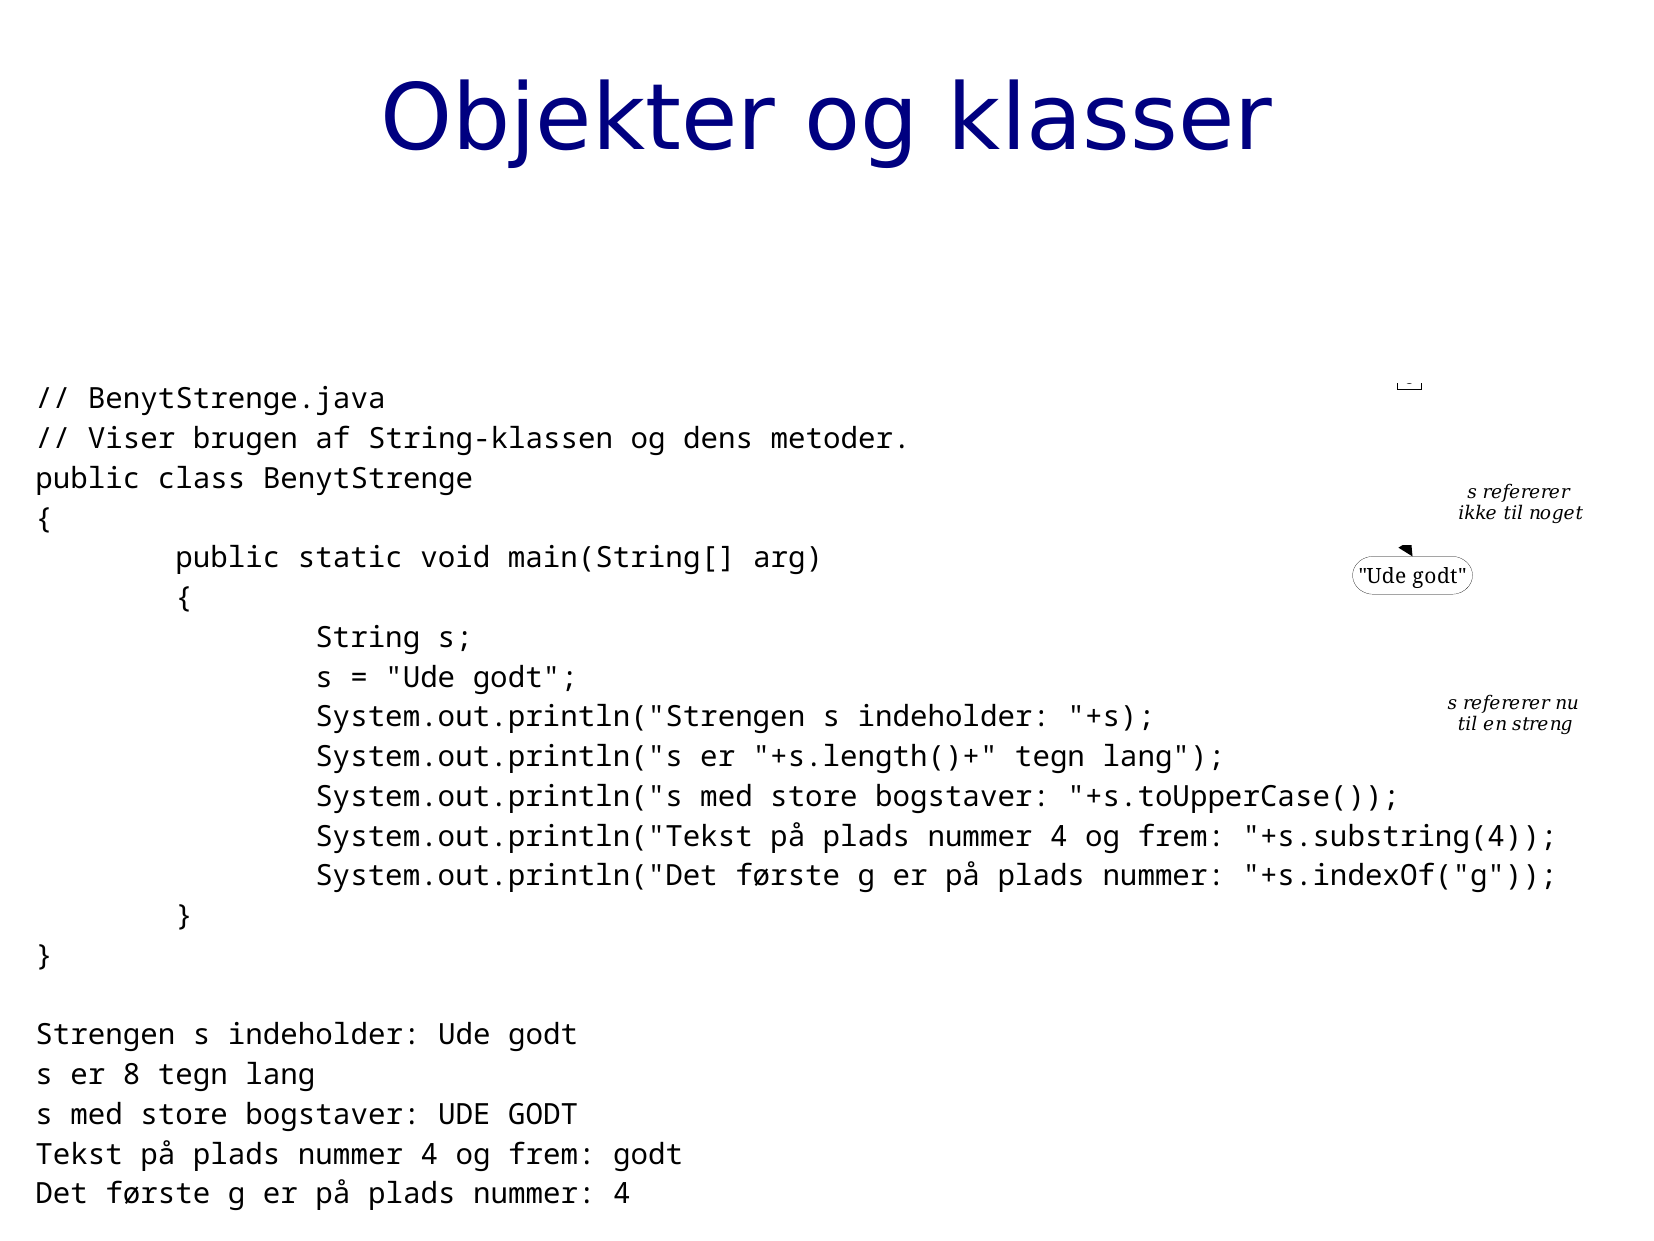

# Objekter og klasser
// BenytStrenge.java
// Viser brugen af String-klassen og dens metoder.
public class BenytStrenge
{
 public static void main(String[] arg)
 {
 String s;
 s = "Ude godt";
 System.out.println("Strengen s indeholder: "+s);
 System.out.println("s er "+s.length()+" tegn lang");
 System.out.println("s med store bogstaver: "+s.toUpperCase());
 System.out.println("Tekst på plads nummer 4 og frem: "+s.substring(4));
 System.out.println("Det første g er på plads nummer: "+s.indexOf("g"));
 }
}
Strengen s indeholder: Ude godt
s er 8 tegn lang
s med store bogstaver: UDE GODT
Tekst på plads nummer 4 og frem: godt
Det første g er på plads nummer: 4